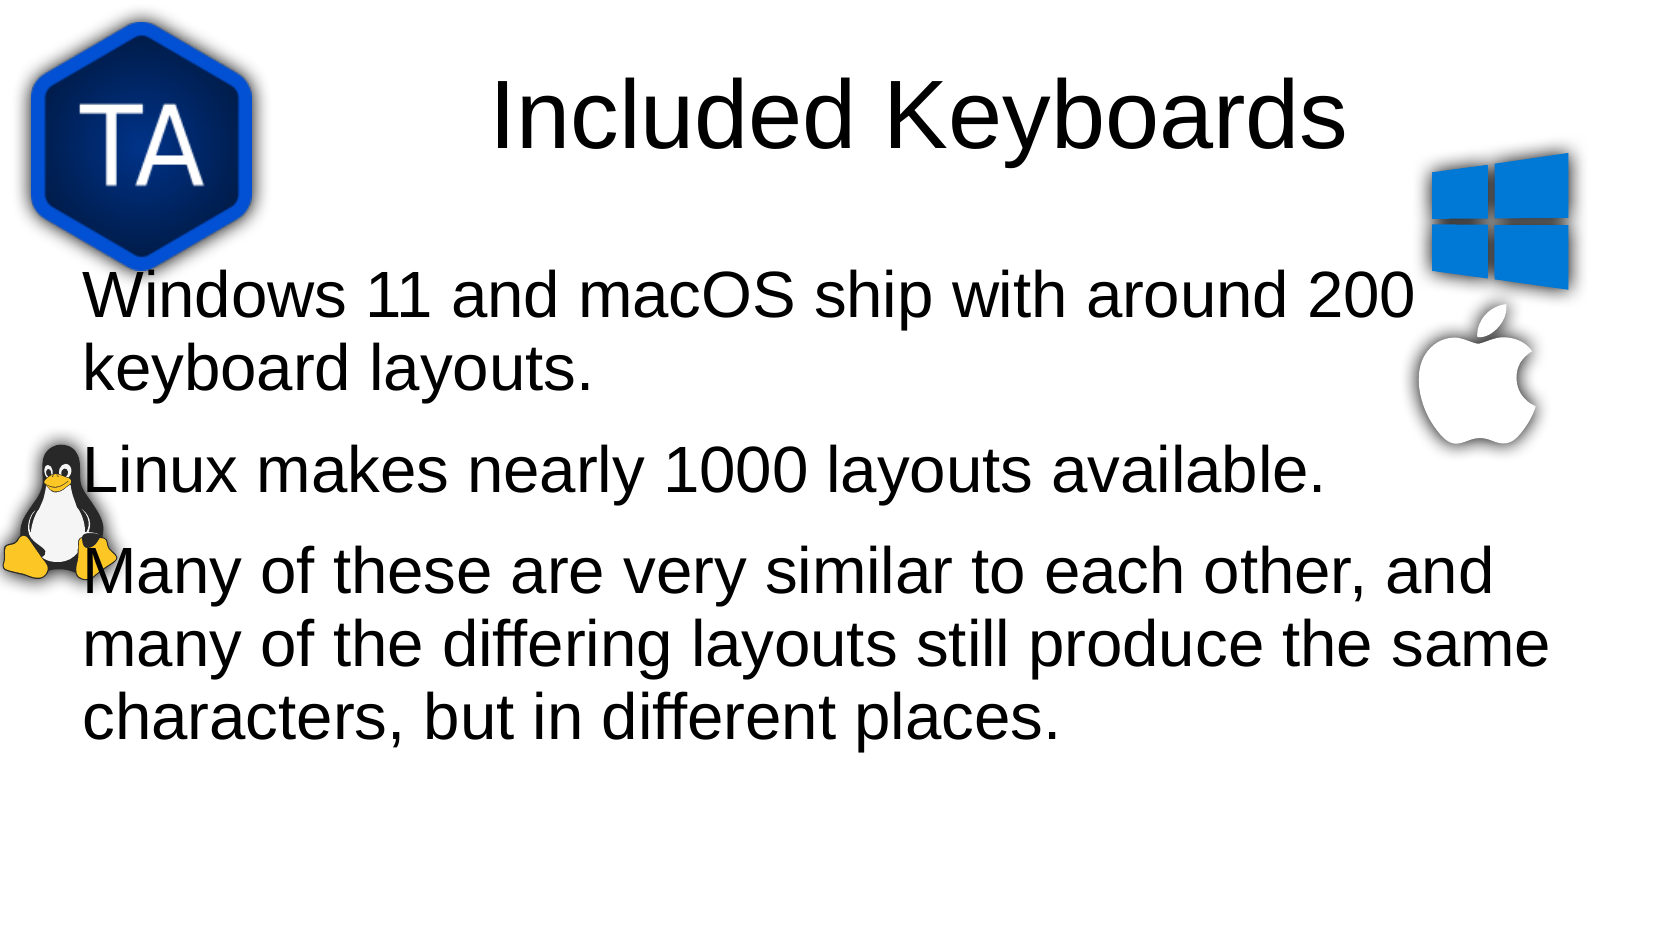

# Included Keyboards
Windows 11 and macOS ship with around 200 keyboard layouts.
Linux makes nearly 1000 layouts available.
Many of these are very similar to each other, and many of the differing layouts still produce the same characters, but in different places.